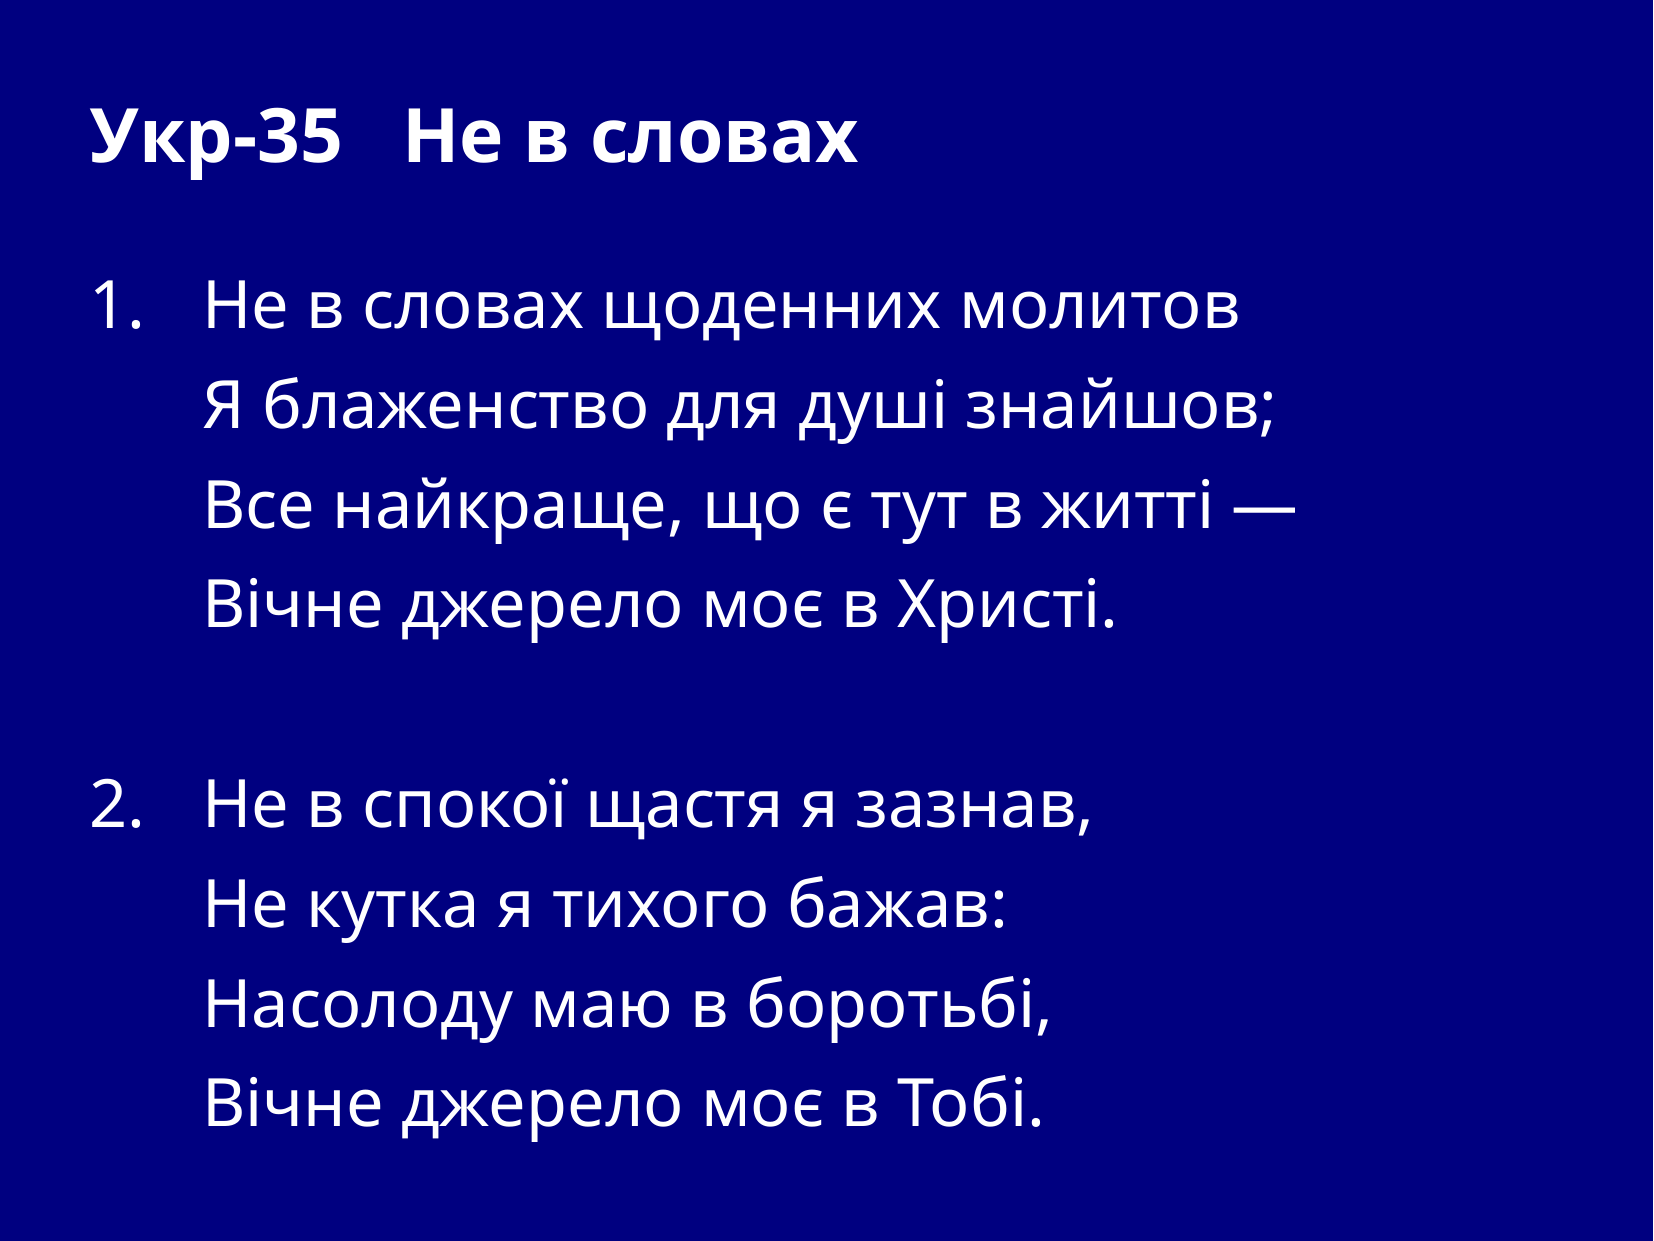

Укр-35 Не в словах
1.	Не в словах щоденних молитов
	Я блаженство для душі знайшов;
	Все найкраще, що є тут в житті ―
	Вічне джерело моє в Христі.
2.	Не в спокої щастя я зазнав,
	Не кутка я тихого бажав:
	Насолоду маю в боротьбі,
	Вічне джерело моє в Тобі.